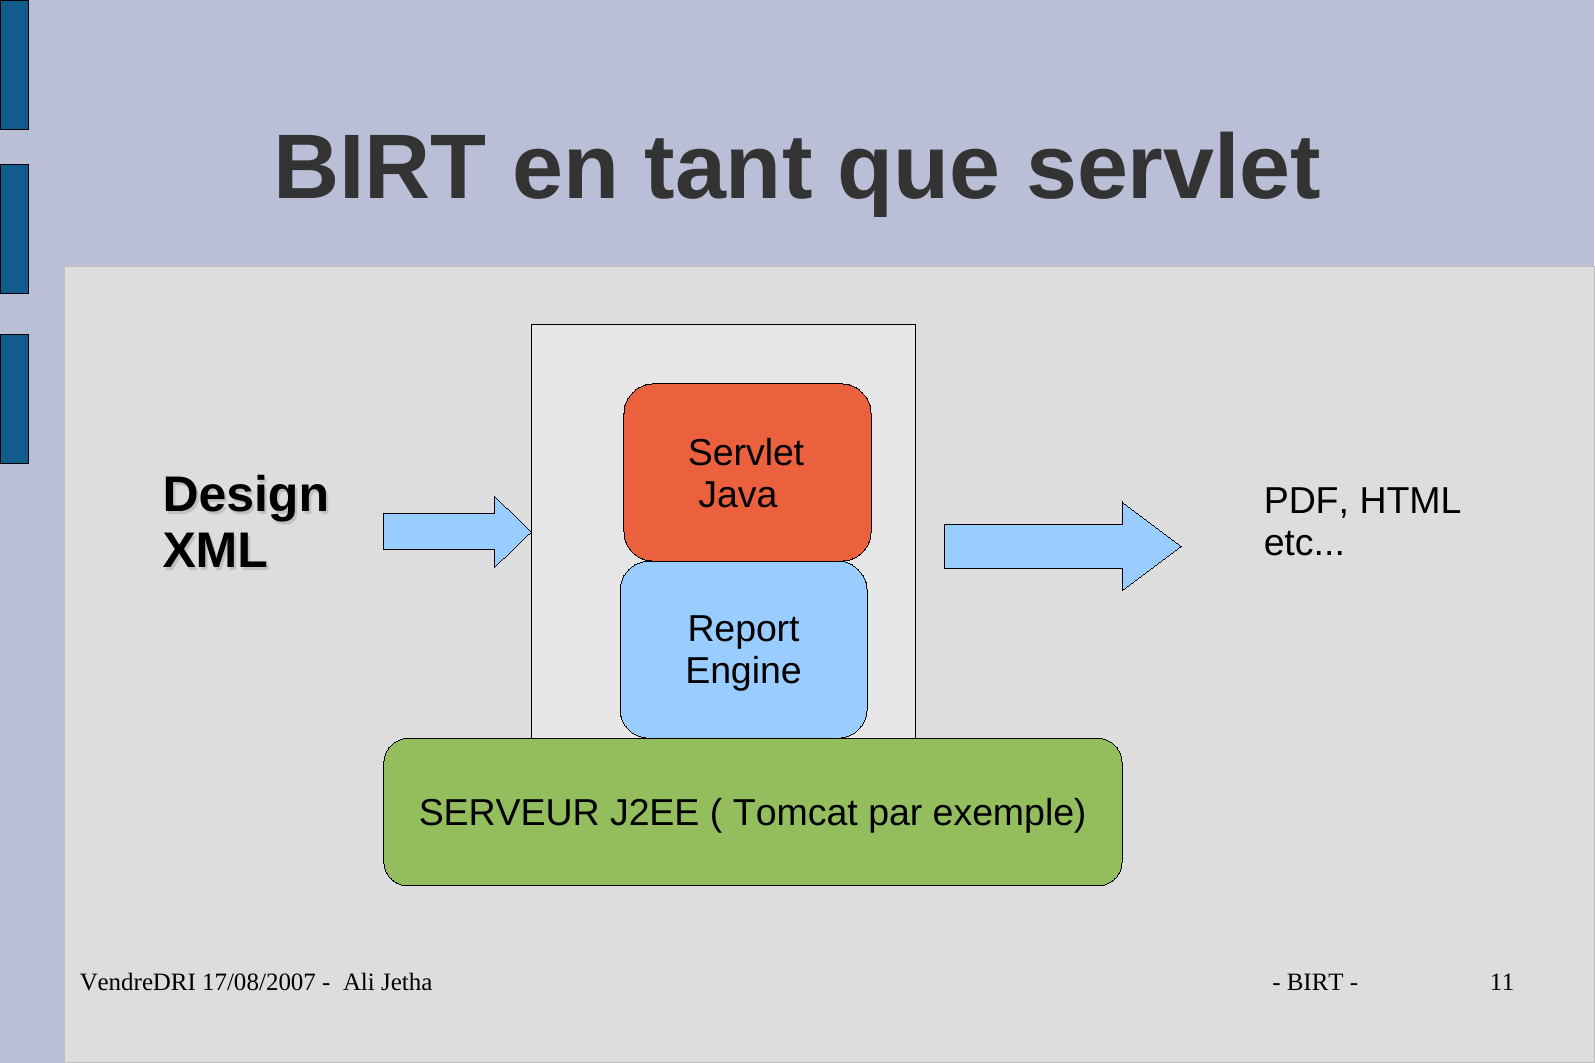

# BIRT en tant que servlet
Servlet
 Java
Design
XML
PDF, HTML
etc...
Report
Engine
SERVEUR J2EE ( Tomcat par exemple)
VendreDRI 17/08/2007 - Ali Jetha
- BIRT -
11